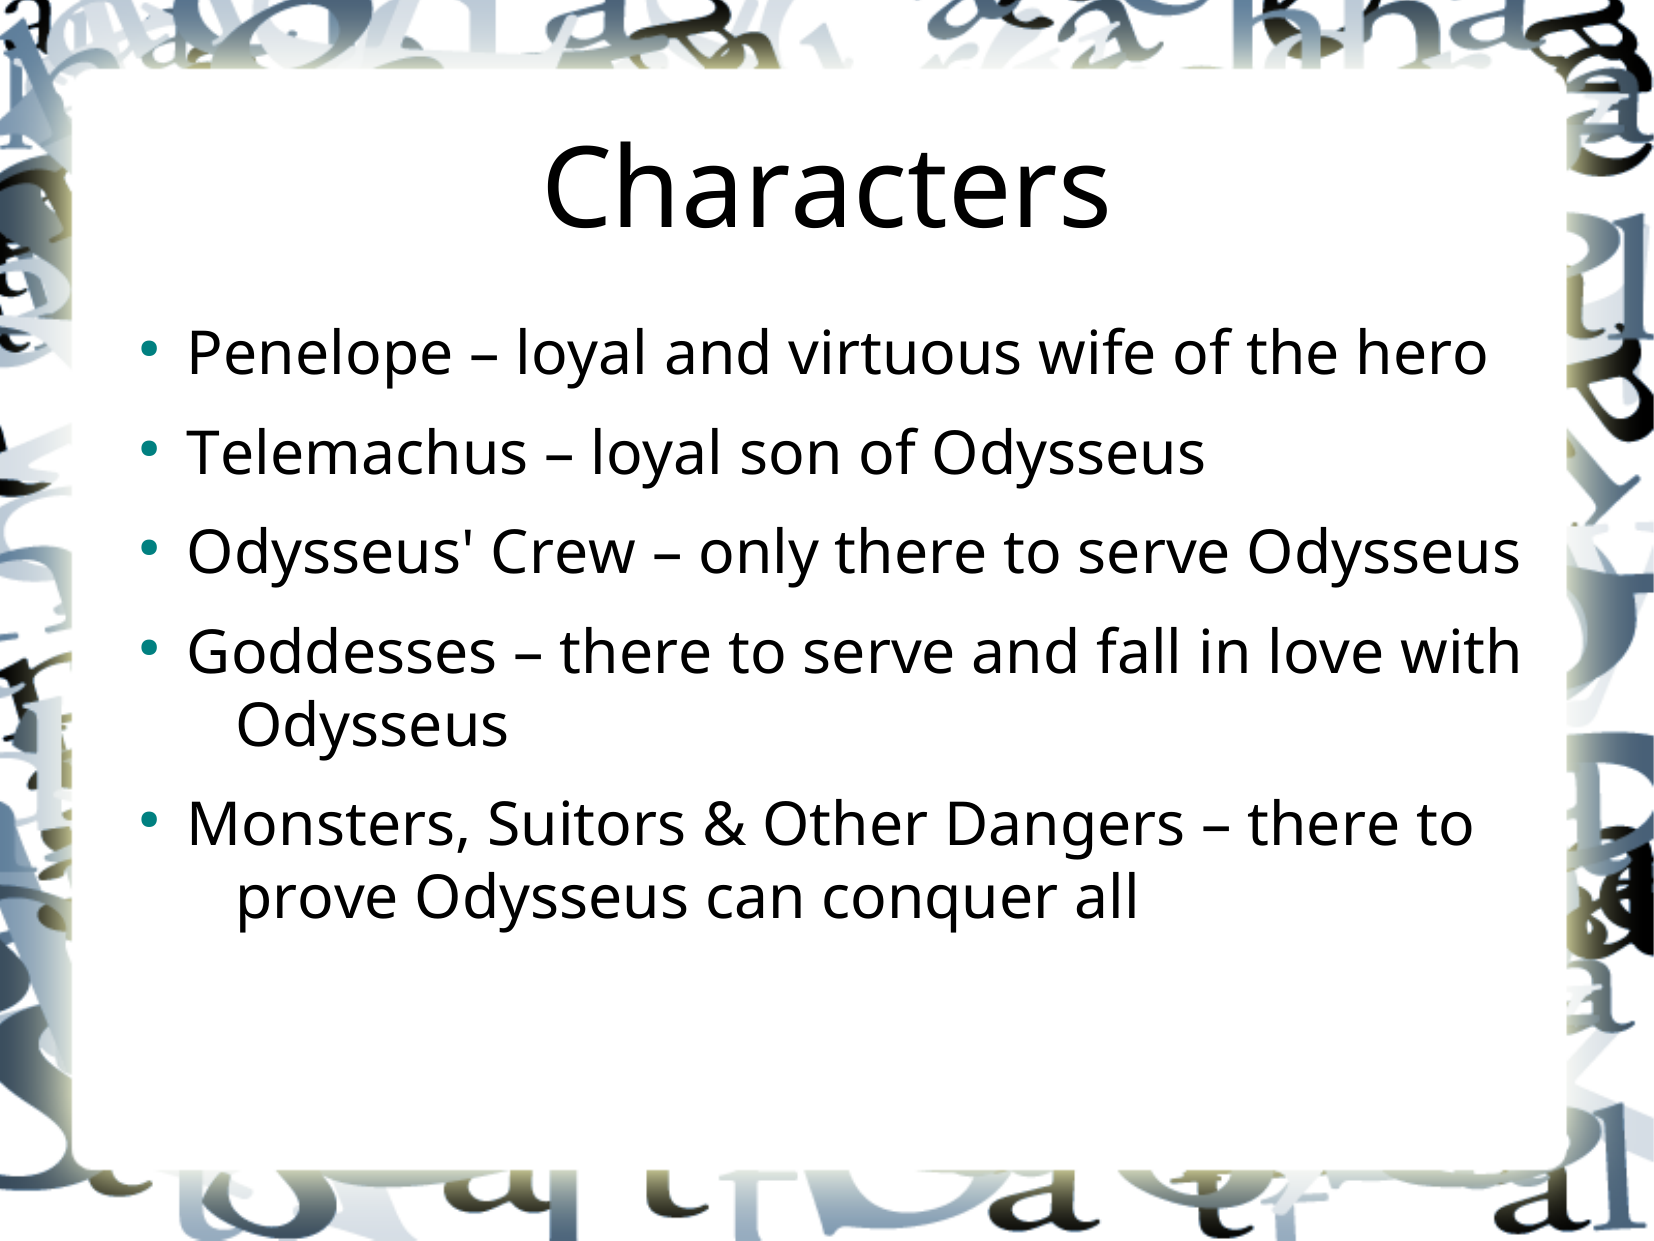

# Characters
Penelope – loyal and virtuous wife of the hero
Telemachus – loyal son of Odysseus
Odysseus' Crew – only there to serve Odysseus
Goddesses – there to serve and fall in love with Odysseus
Monsters, Suitors & Other Dangers – there to prove Odysseus can conquer all